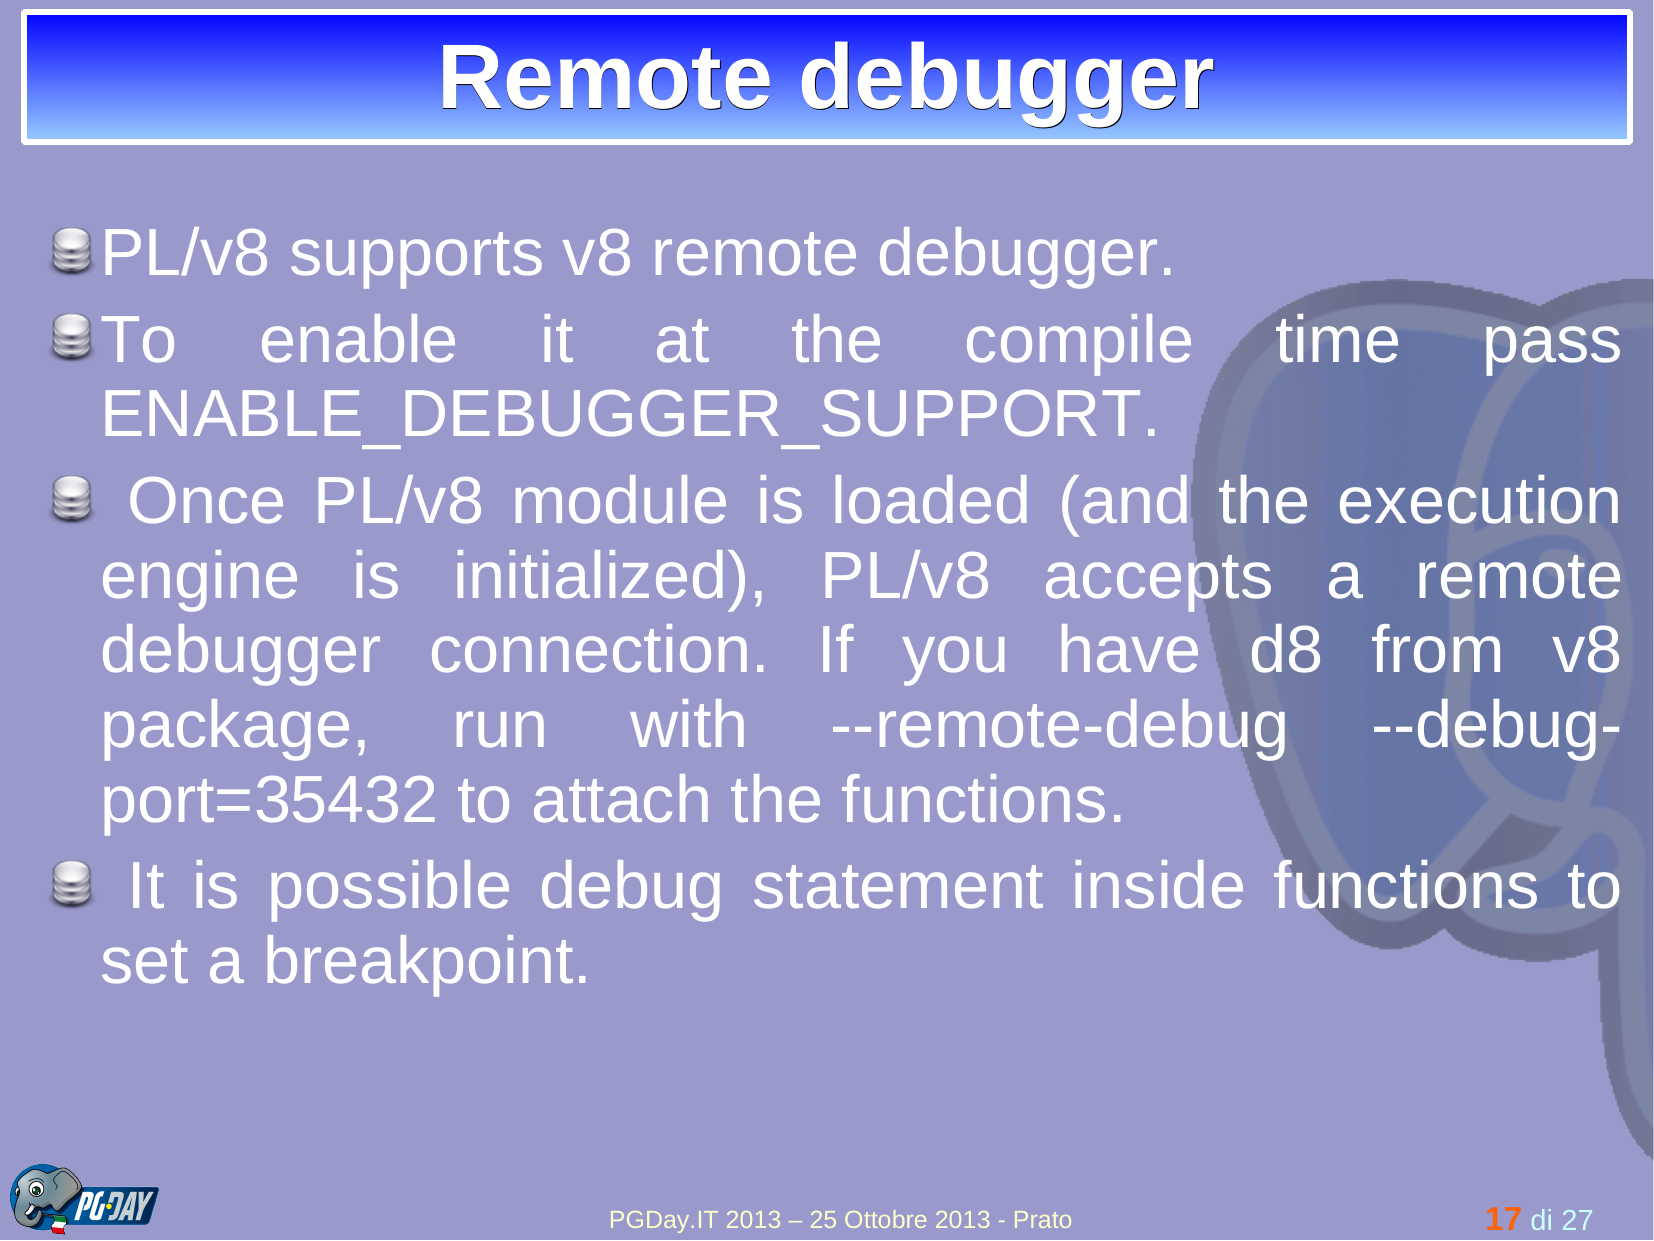

# Remote debugger
PL/v8 supports v8 remote debugger.
To enable it at the compile time pass ENABLE_DEBUGGER_SUPPORT.
 Once PL/v8 module is loaded (and the execution engine is initialized), PL/v8 accepts a remote debugger connection. If you have d8 from v8 package, run with --remote-debug --debug-port=35432 to attach the functions.
 It is possible debug statement inside functions to set a breakpoint.